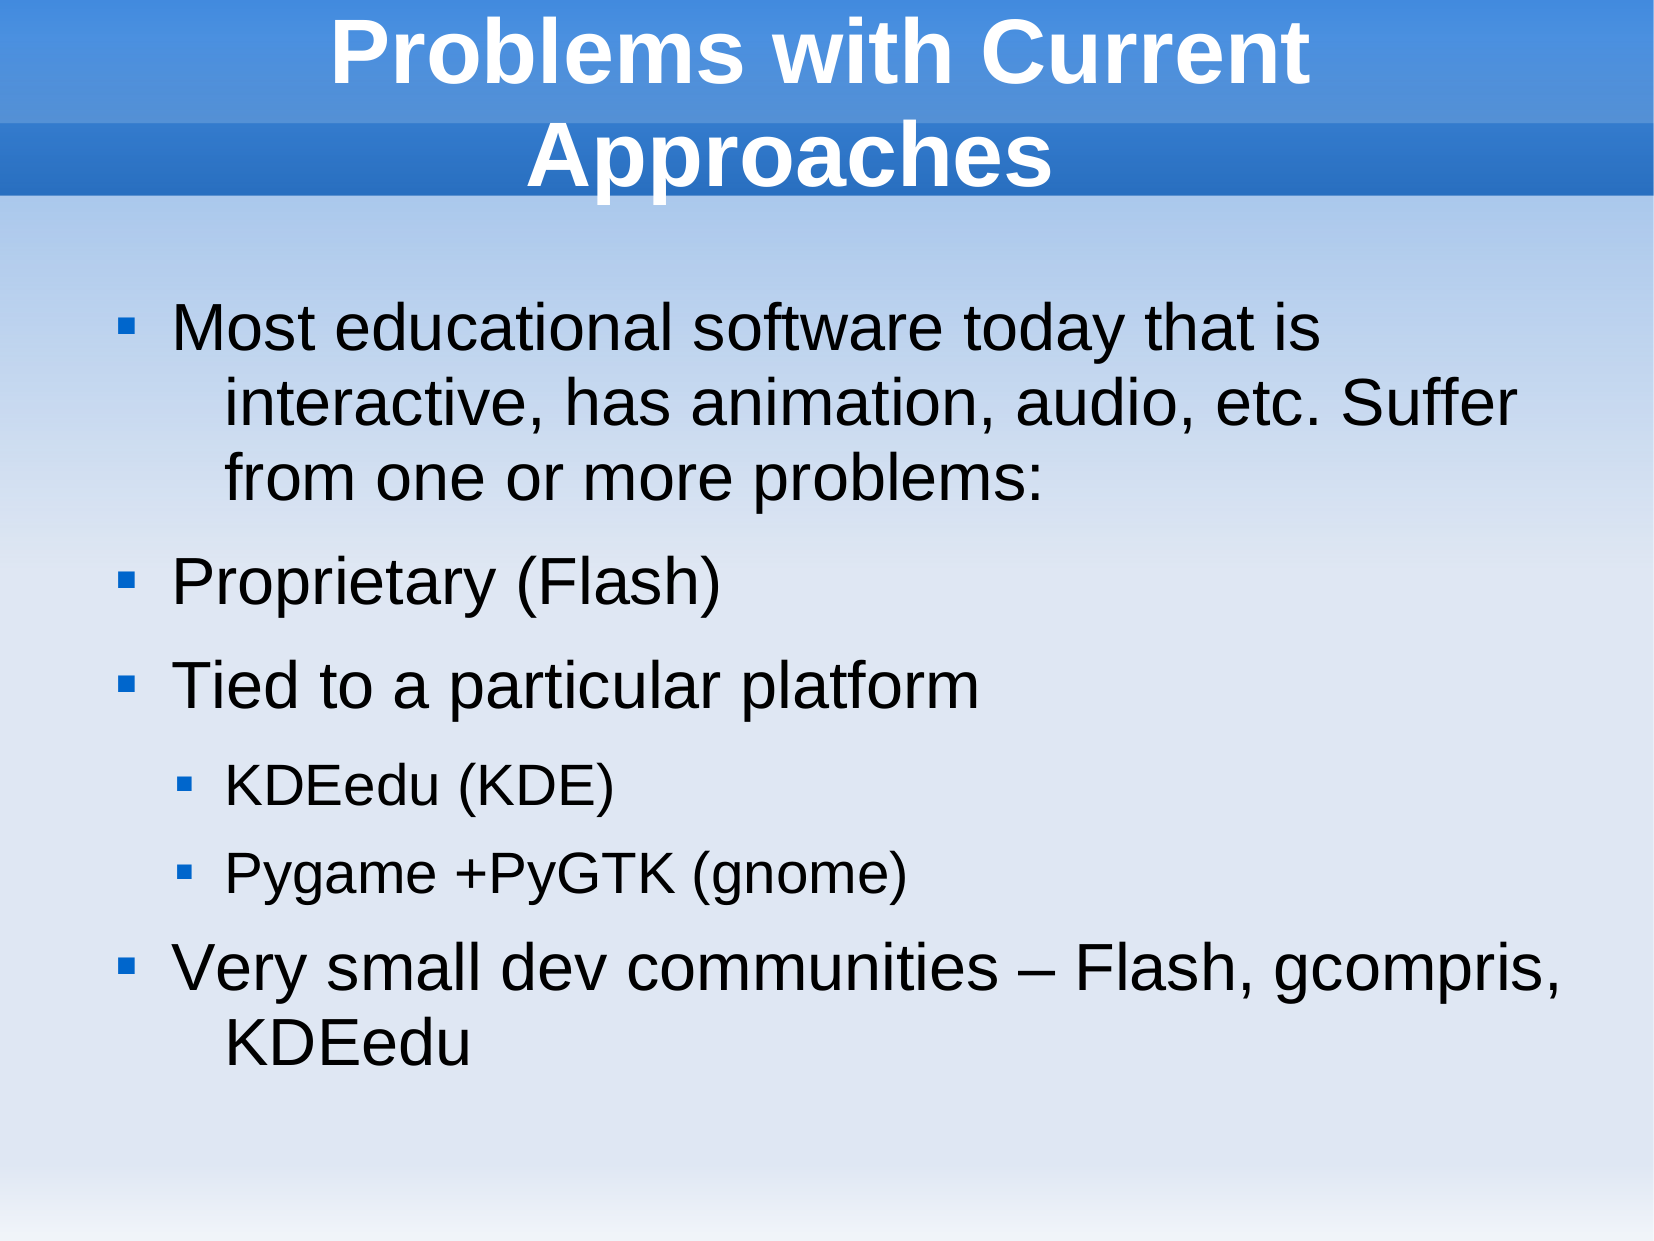

# Problems with Current Approaches
Most educational software today that is interactive, has animation, audio, etc. Suffer from one or more problems:
Proprietary (Flash)
Tied to a particular platform
KDEedu (KDE)
Pygame +PyGTK (gnome)
Very small dev communities – Flash, gcompris, KDEedu